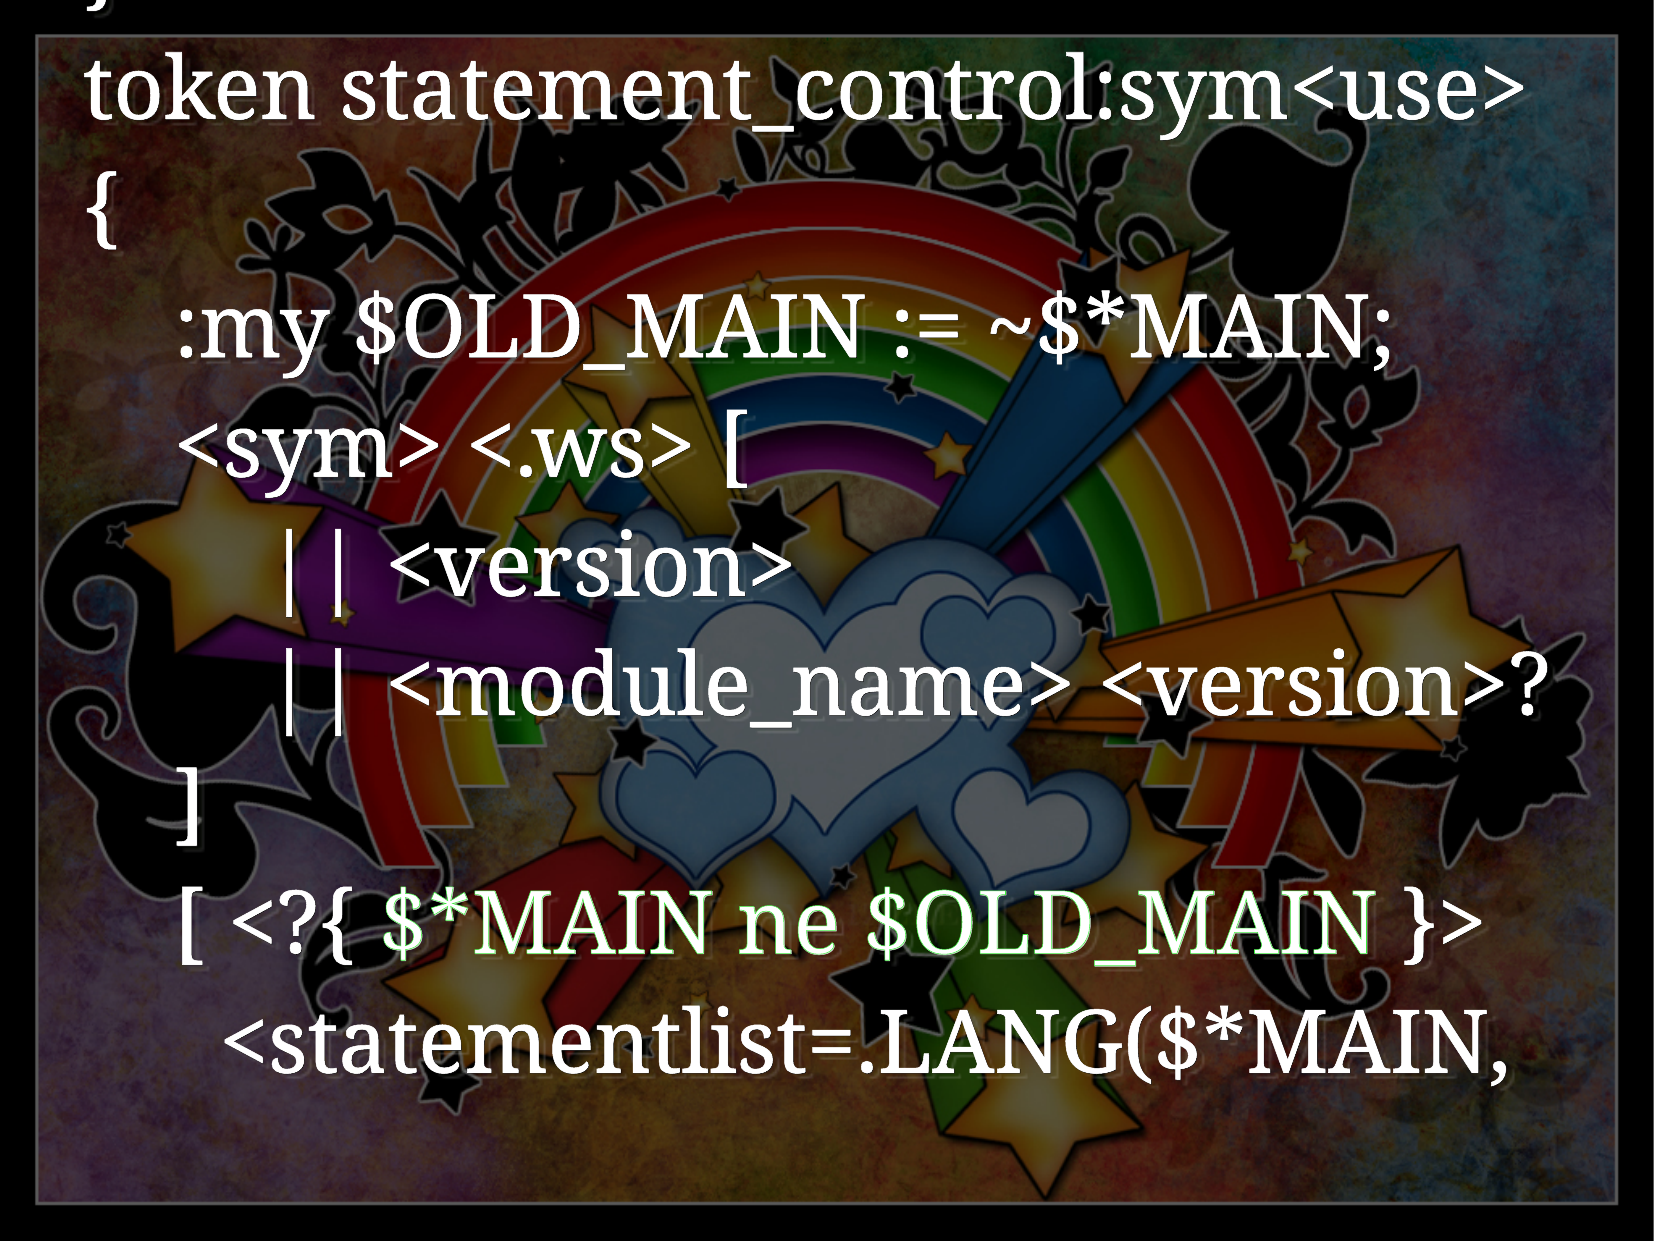

token comp_unit {
 :my $*MAIN := “MAIN“;
}
token statement_control:sym<use> {
 :my $OLD_MAIN := ~$*MAIN;
 <sym> <.ws> [
 || <version>
 || <module_name> <version>?
 ]
 [ <?{ $*MAIN ne $OLD_MAIN }>
 <statementlist=.LANG($*MAIN,
 'statementlist')> ]?
}
#